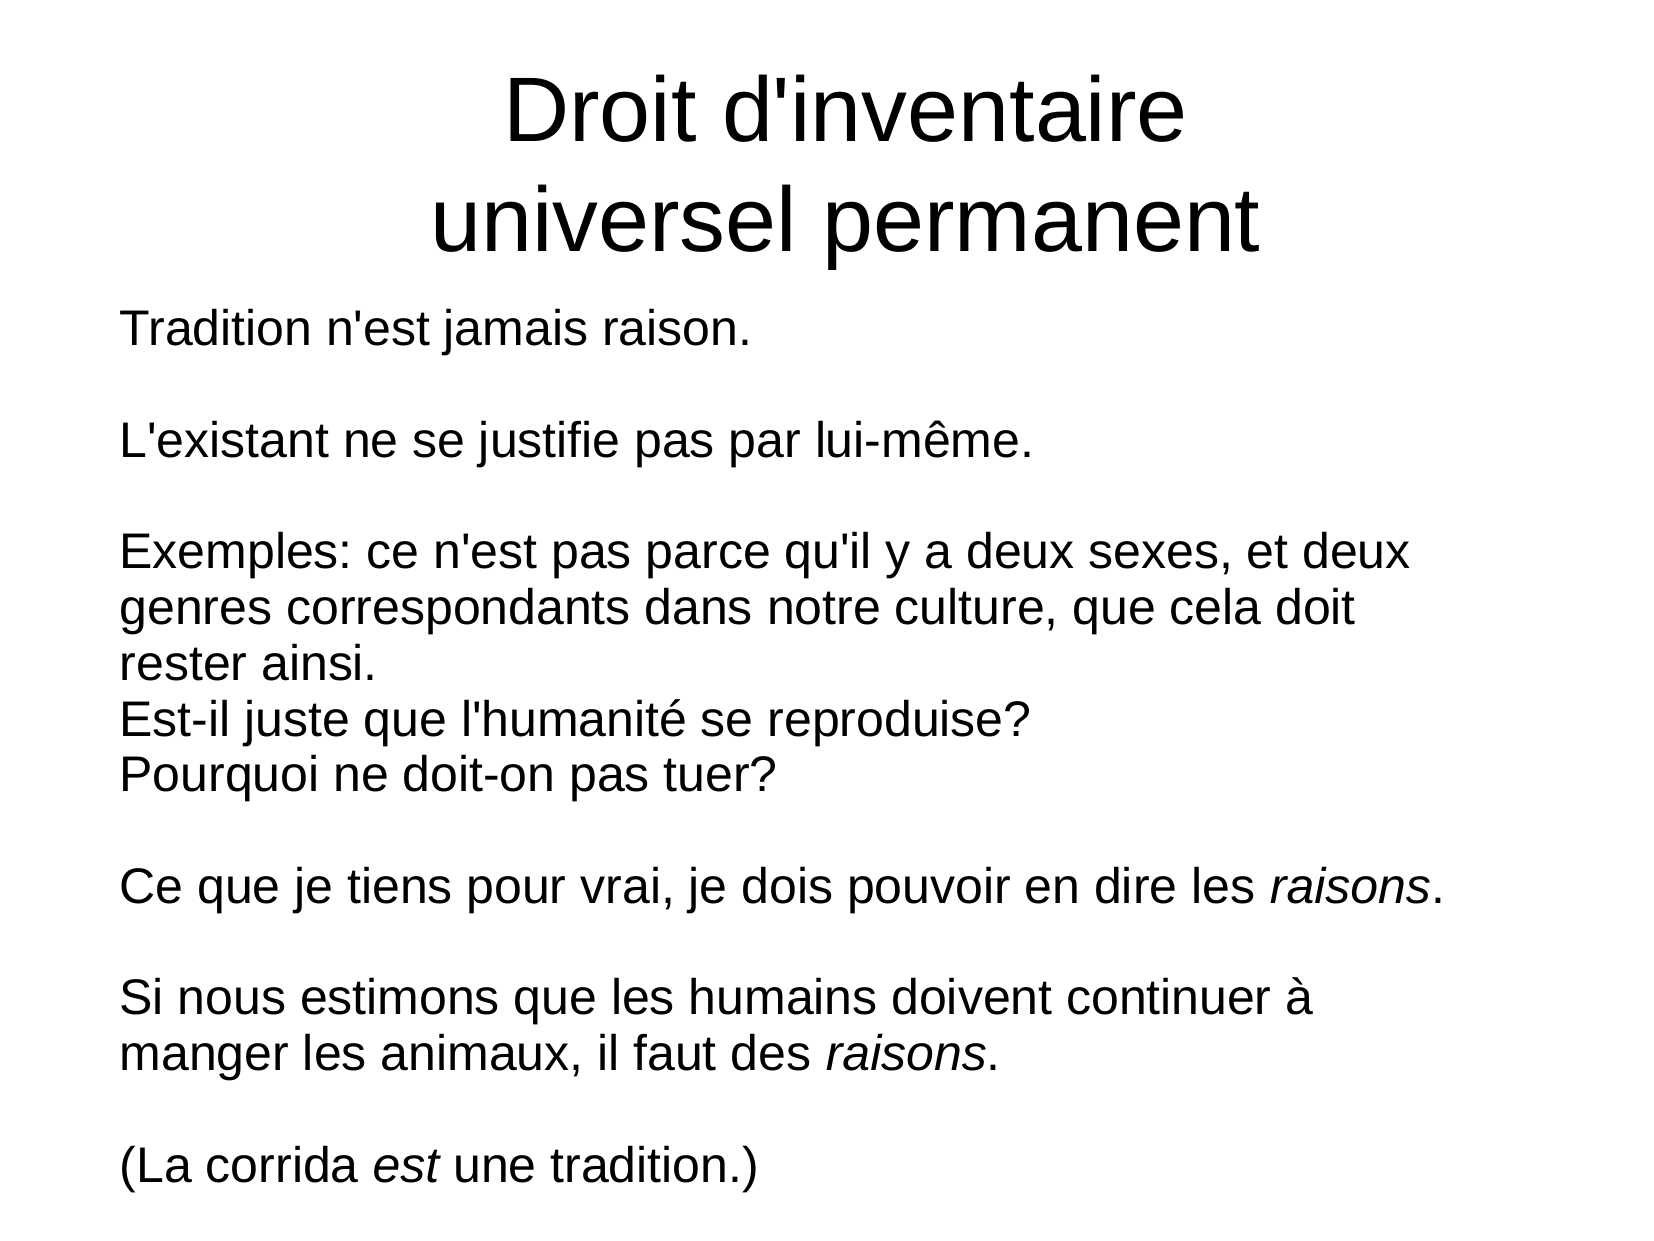

# Droit d'inventaire universel permanent
Tradition n'est jamais raison.
L'existant ne se justifie pas par lui-même.
Exemples: ce n'est pas parce qu'il y a deux sexes, et deux
genres correspondants dans notre culture, que cela doit
rester ainsi.
Est-il juste que l'humanité se reproduise?
Pourquoi ne doit-on pas tuer?
Ce que je tiens pour vrai, je dois pouvoir en dire les raisons.
Si nous estimons que les humains doivent continuer à
manger les animaux, il faut des raisons.
(La corrida est une tradition.)